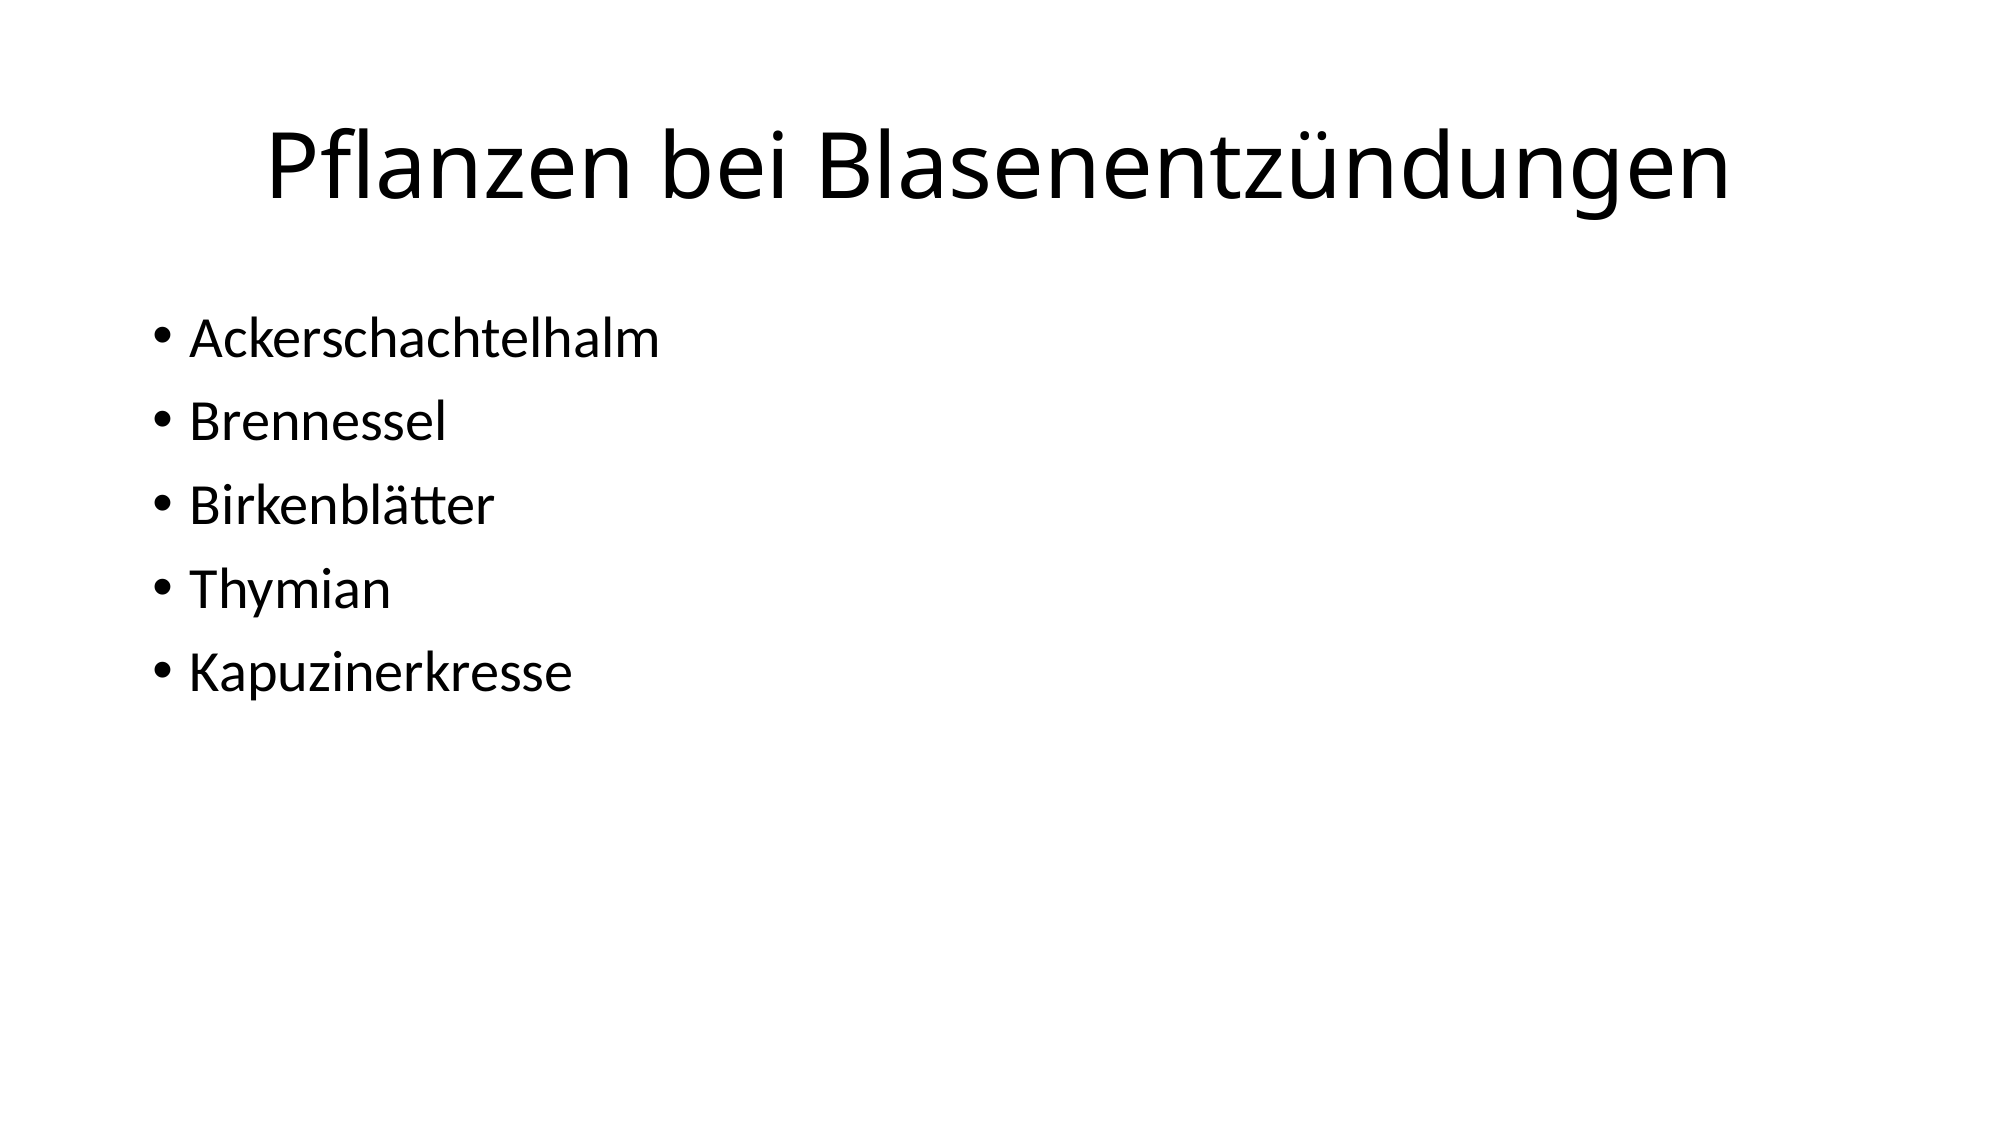

# Pflanzen bei Blasenentzündungen
Ackerschachtelhalm
Brennessel
Birkenblätter
Thymian
Kapuzinerkresse